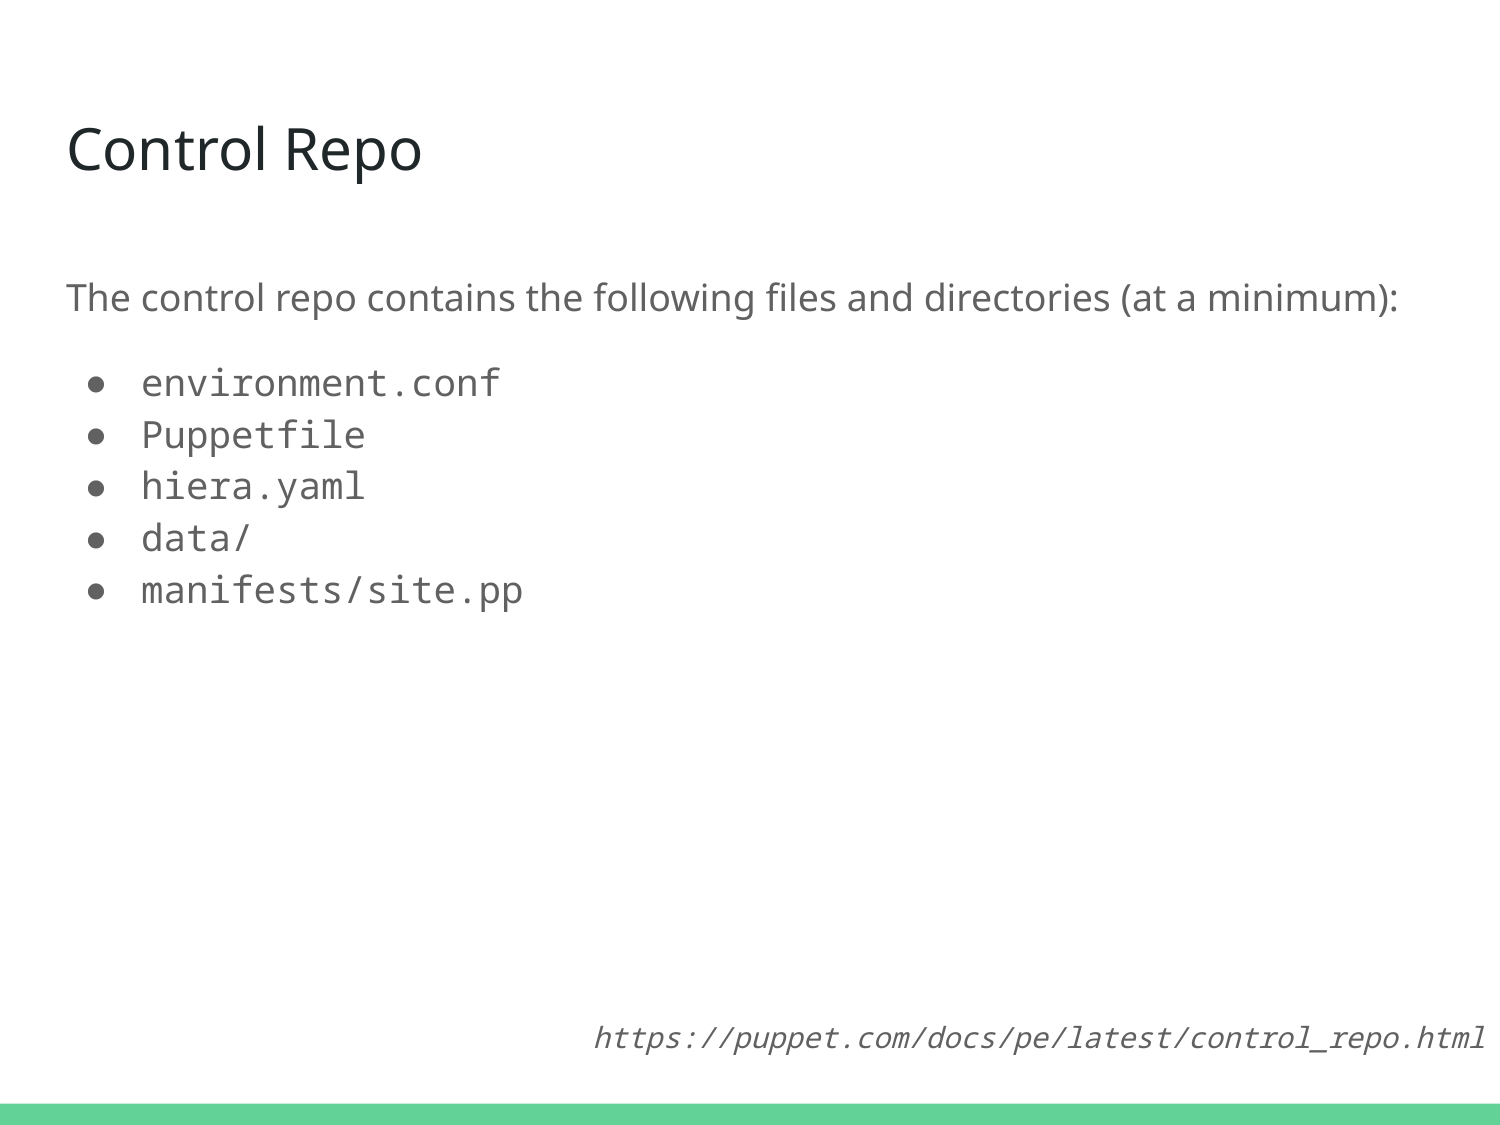

# Control Repo
The control repo contains the following files and directories (at a minimum):
environment.conf
Puppetfile
hiera.yaml
data/
manifests/site.pp
https://puppet.com/docs/pe/latest/control_repo.html